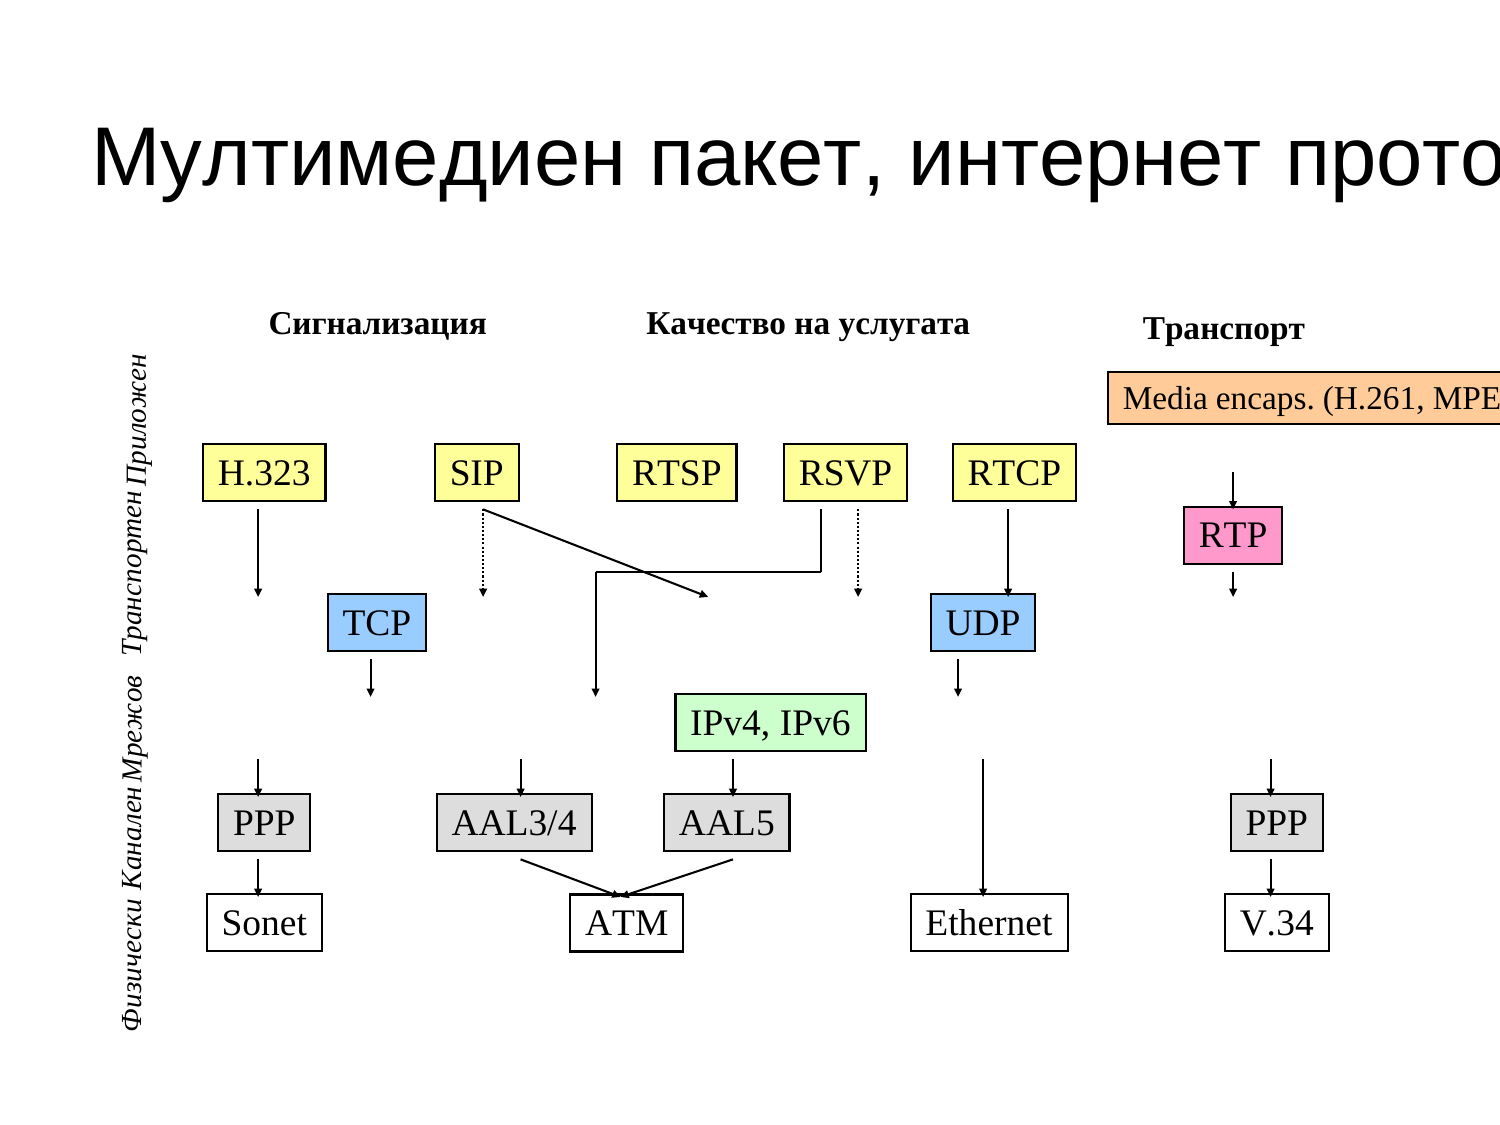

Мултимедиен пакет, интернет протоколи
Сигнализация
Качество на услугата
Транспорт
Media encaps. (H.261, MPEG)
Приложен
H.323
SIP
RTSP
RSVP
RTCP
RTP
Транспортен
TCP
UDP
IPv4, IPv6
Мрежов
PPP
AAL3/4
AAL5
PPP
Канален
Sonet
Ethernet
V.34
ATM
Физически